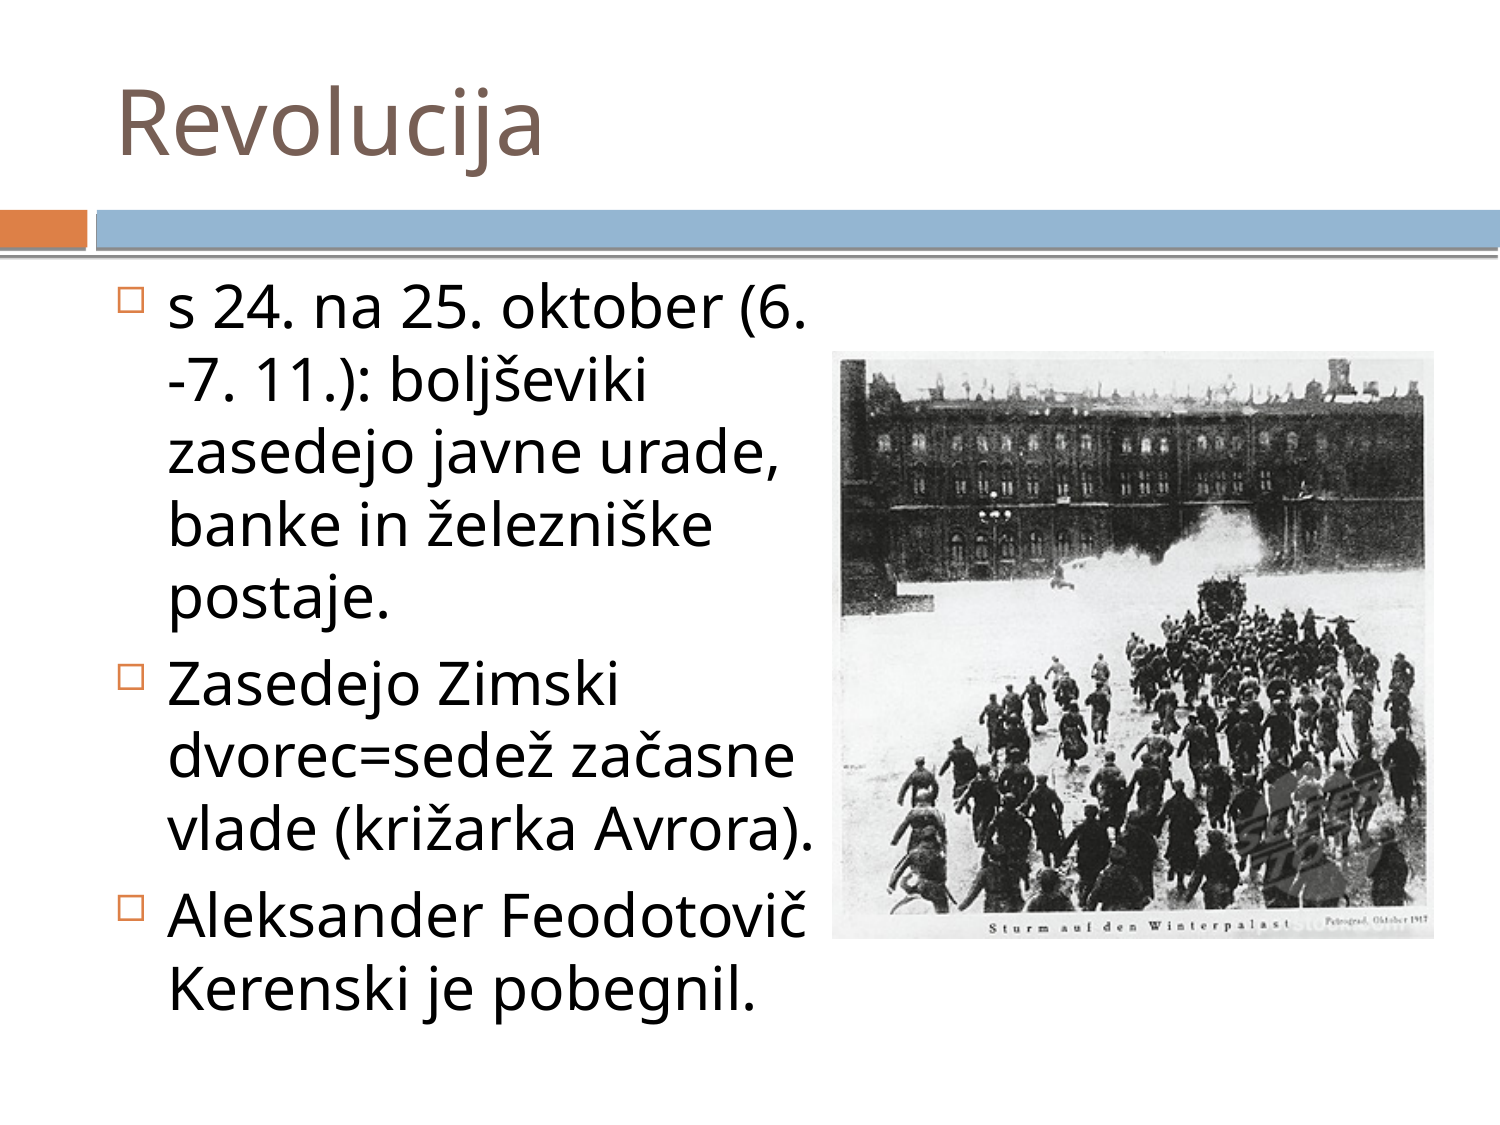

# Revolucija
s 24. na 25. oktober (6. -7. 11.): boljševiki zasedejo javne urade, banke in železniške postaje.
Zasedejo Zimski dvorec=sedež začasne vlade (križarka Avrora).
Aleksander Feodotovič Kerenski je pobegnil.